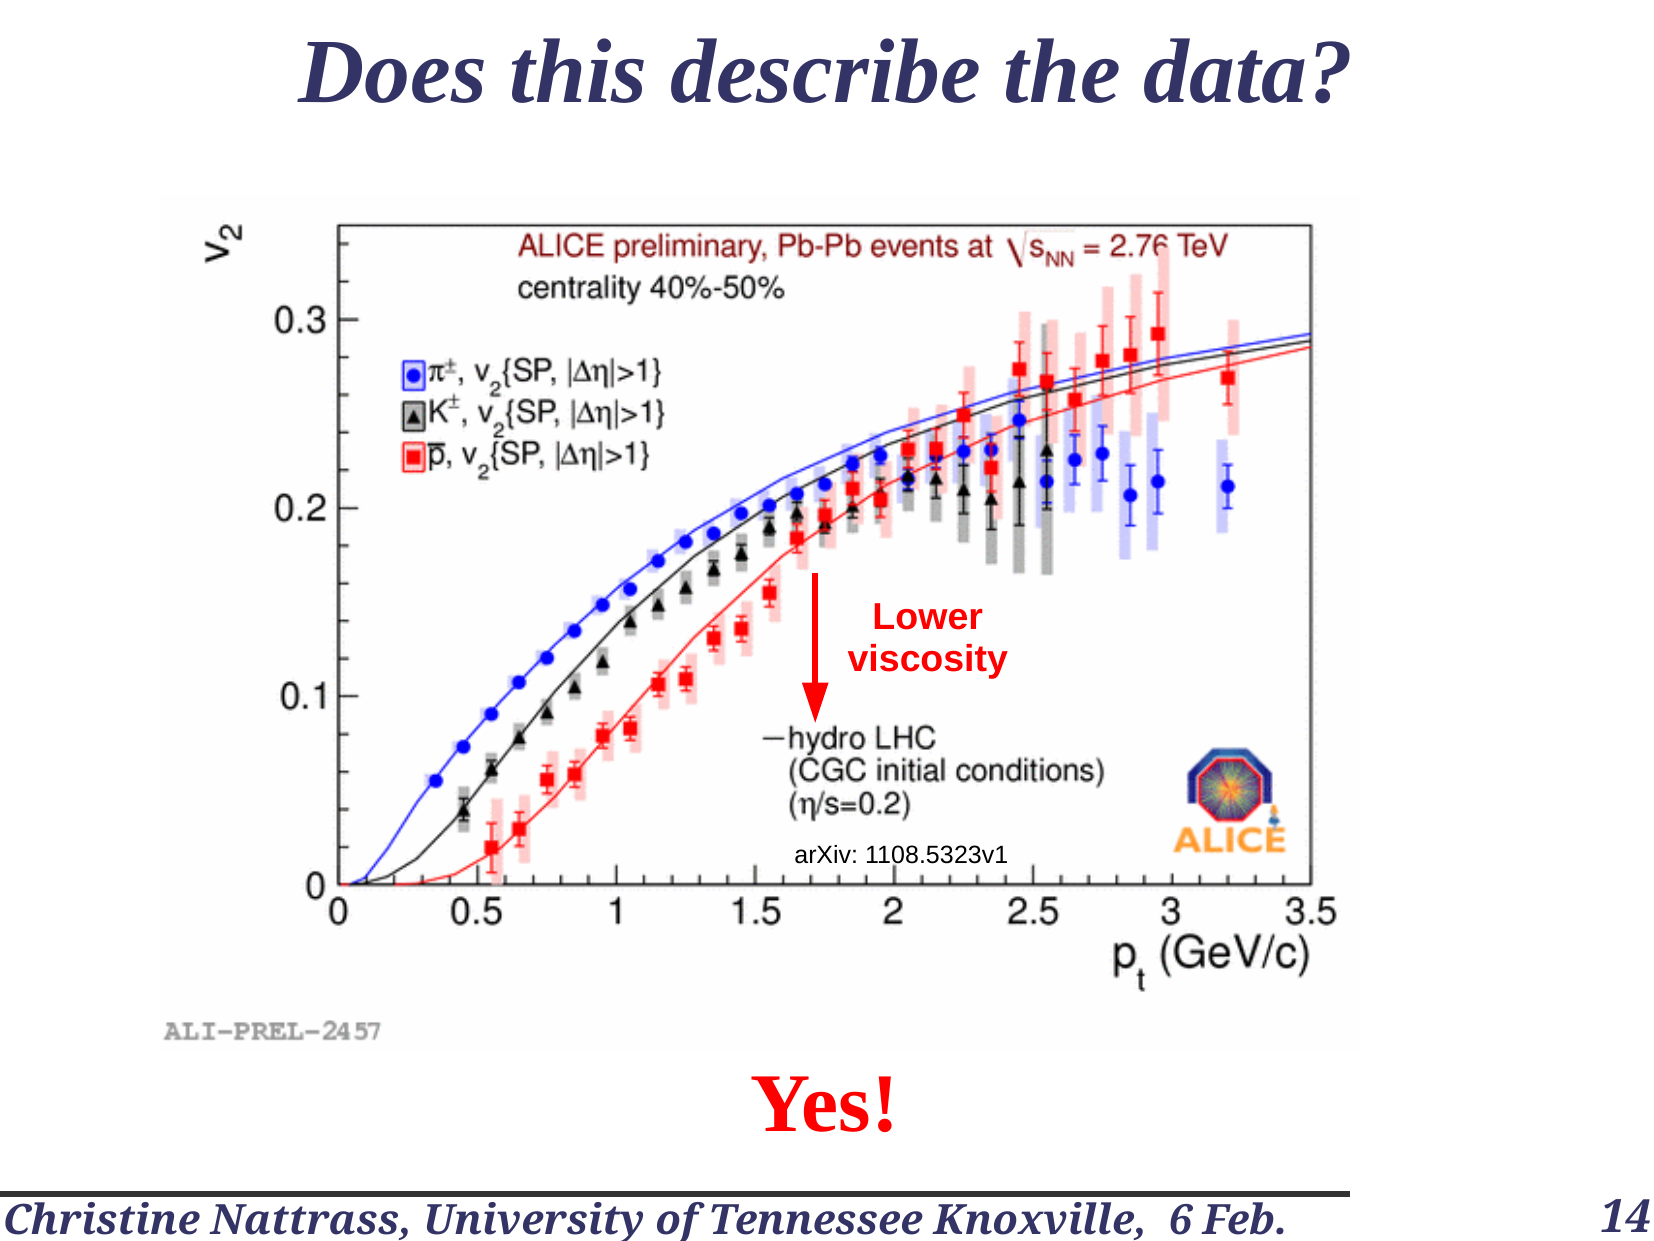

# Does this describe the data?
Lower viscosity
arXiv: 1108.5323v1
Yes!